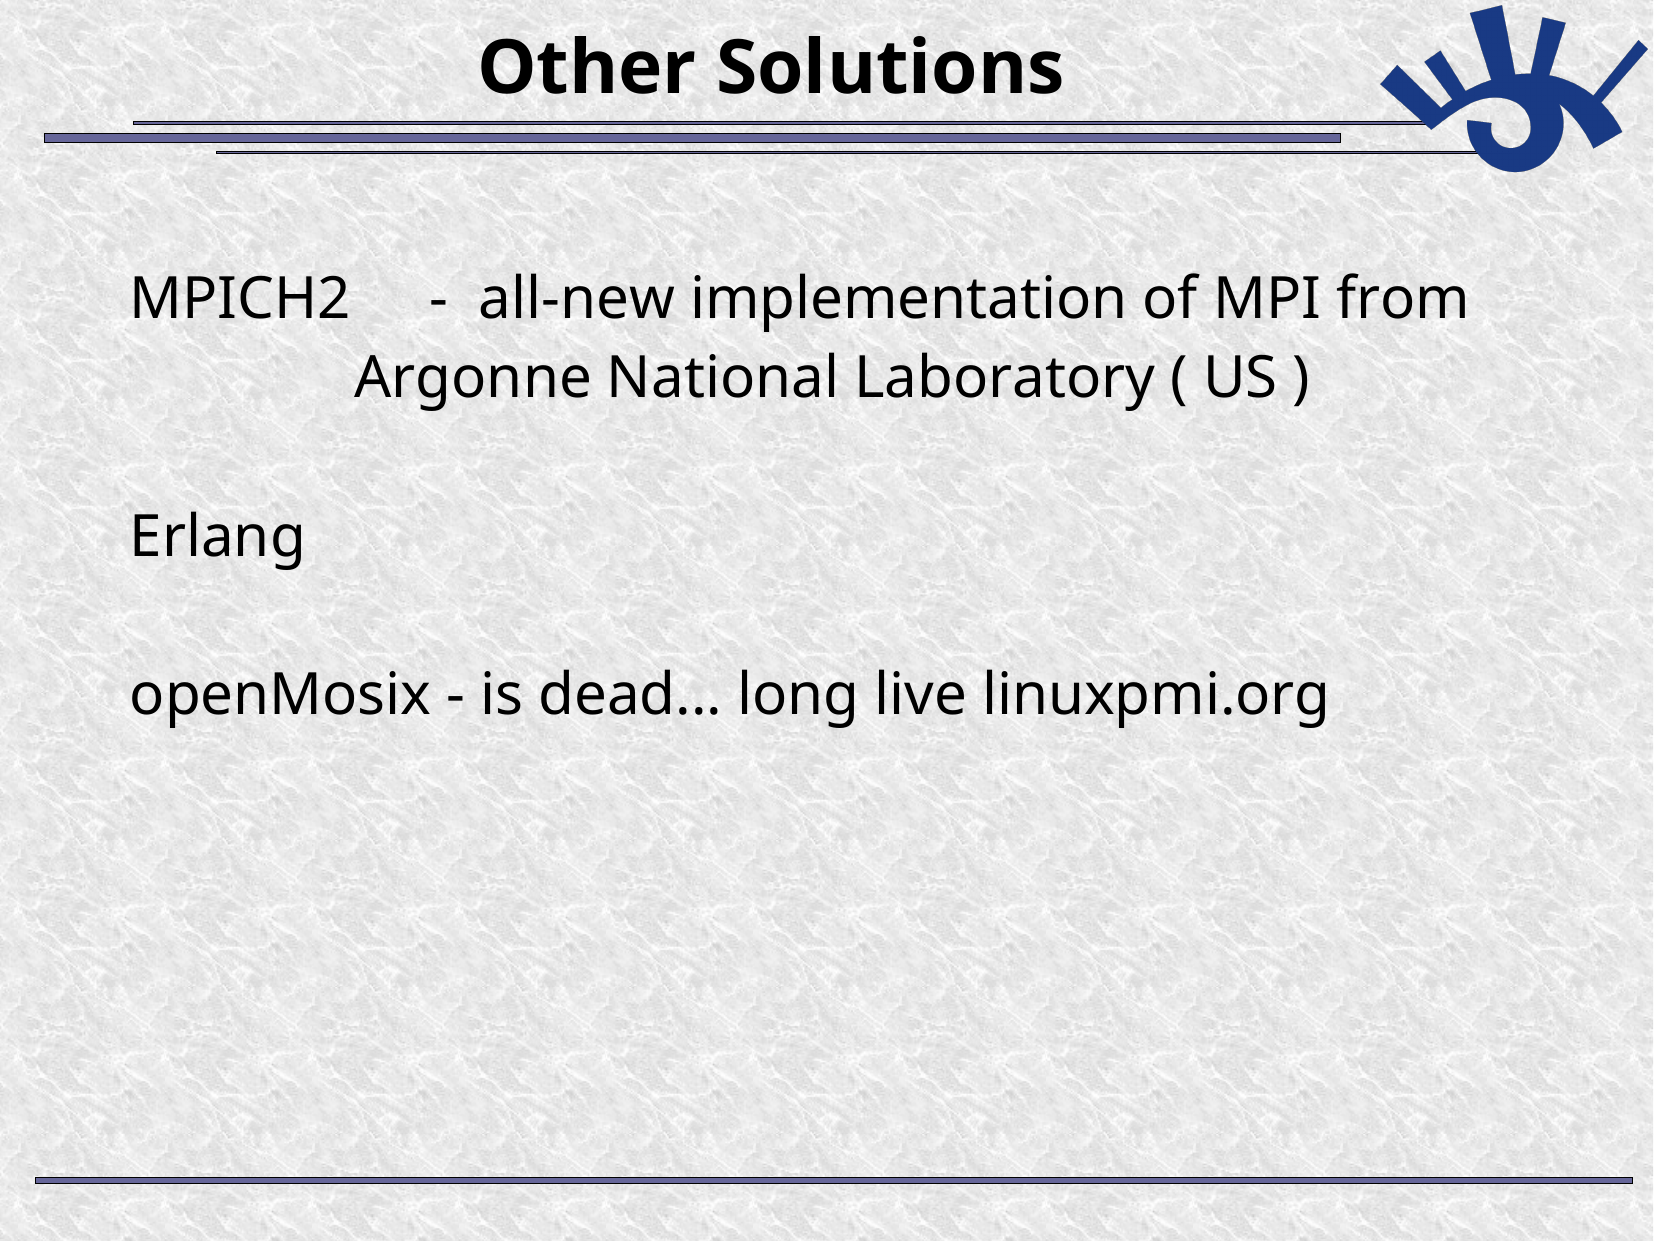

Other Solutions
MPICH2 	- all-new implementation of MPI from
			Argonne National Laboratory ( US )
Erlang
openMosix - is dead... long live linuxpmi.org